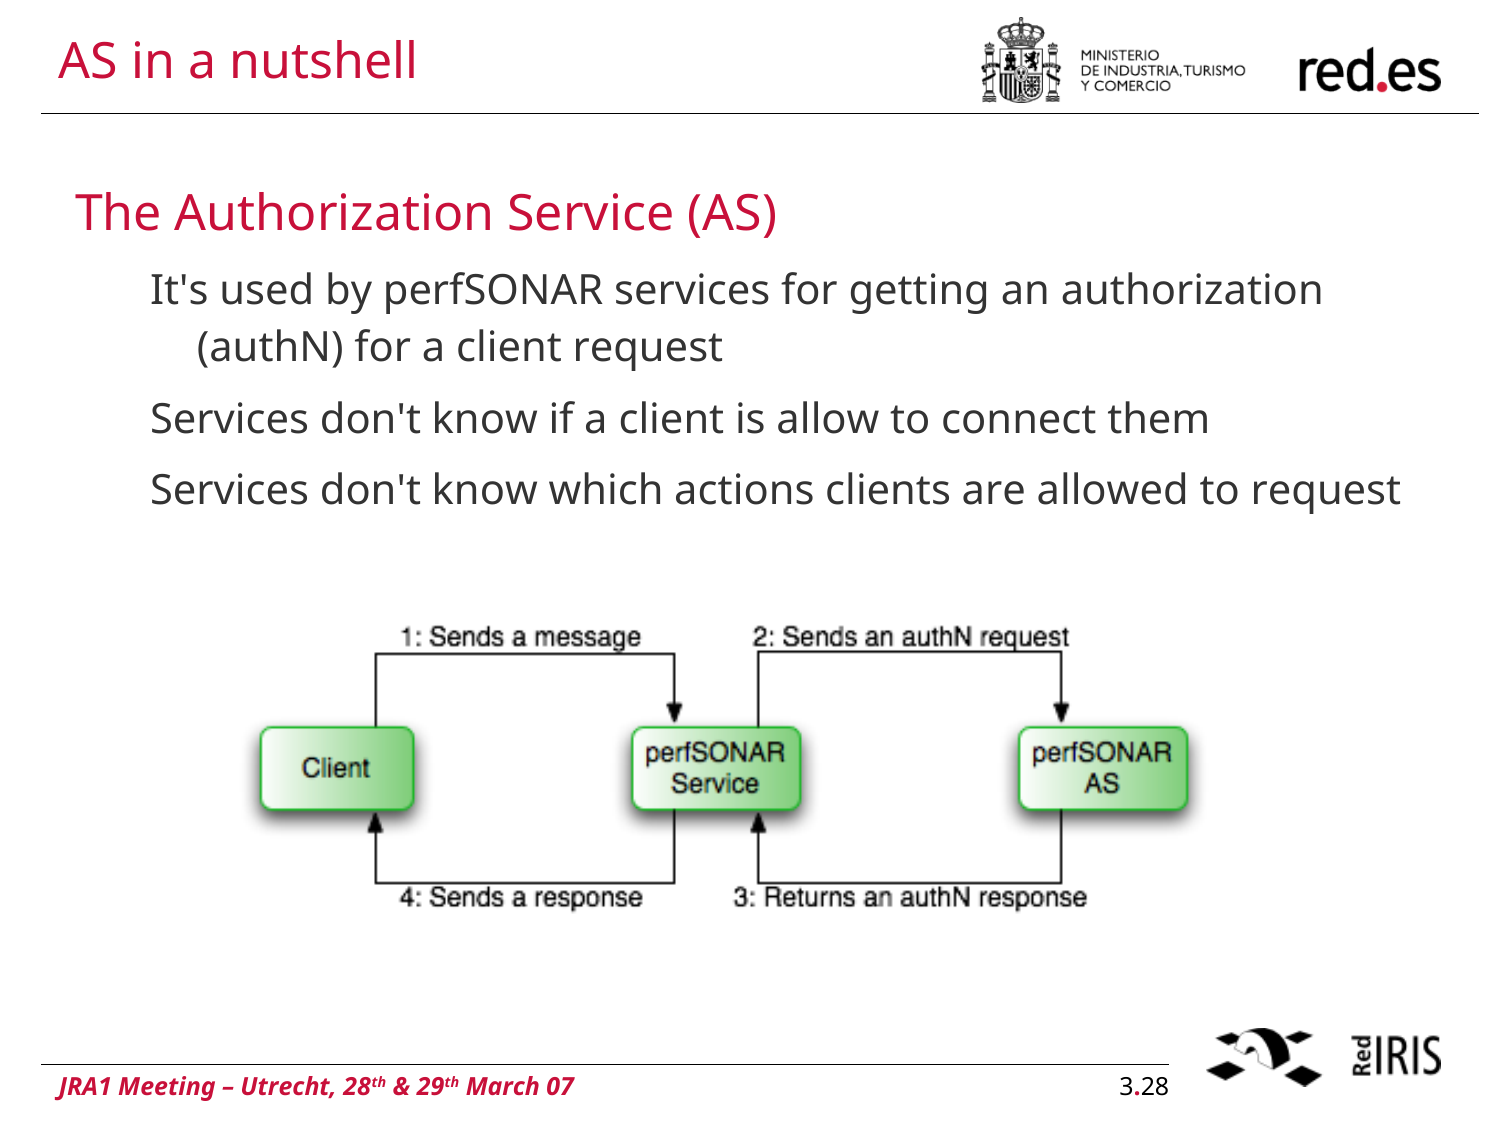

# AS in a nutshell
The Authorization Service (AS)
It's used by perfSONAR services for getting an authorization (authN) for a client request
Services don't know if a client is allow to connect them
Services don't know which actions clients are allowed to request
3